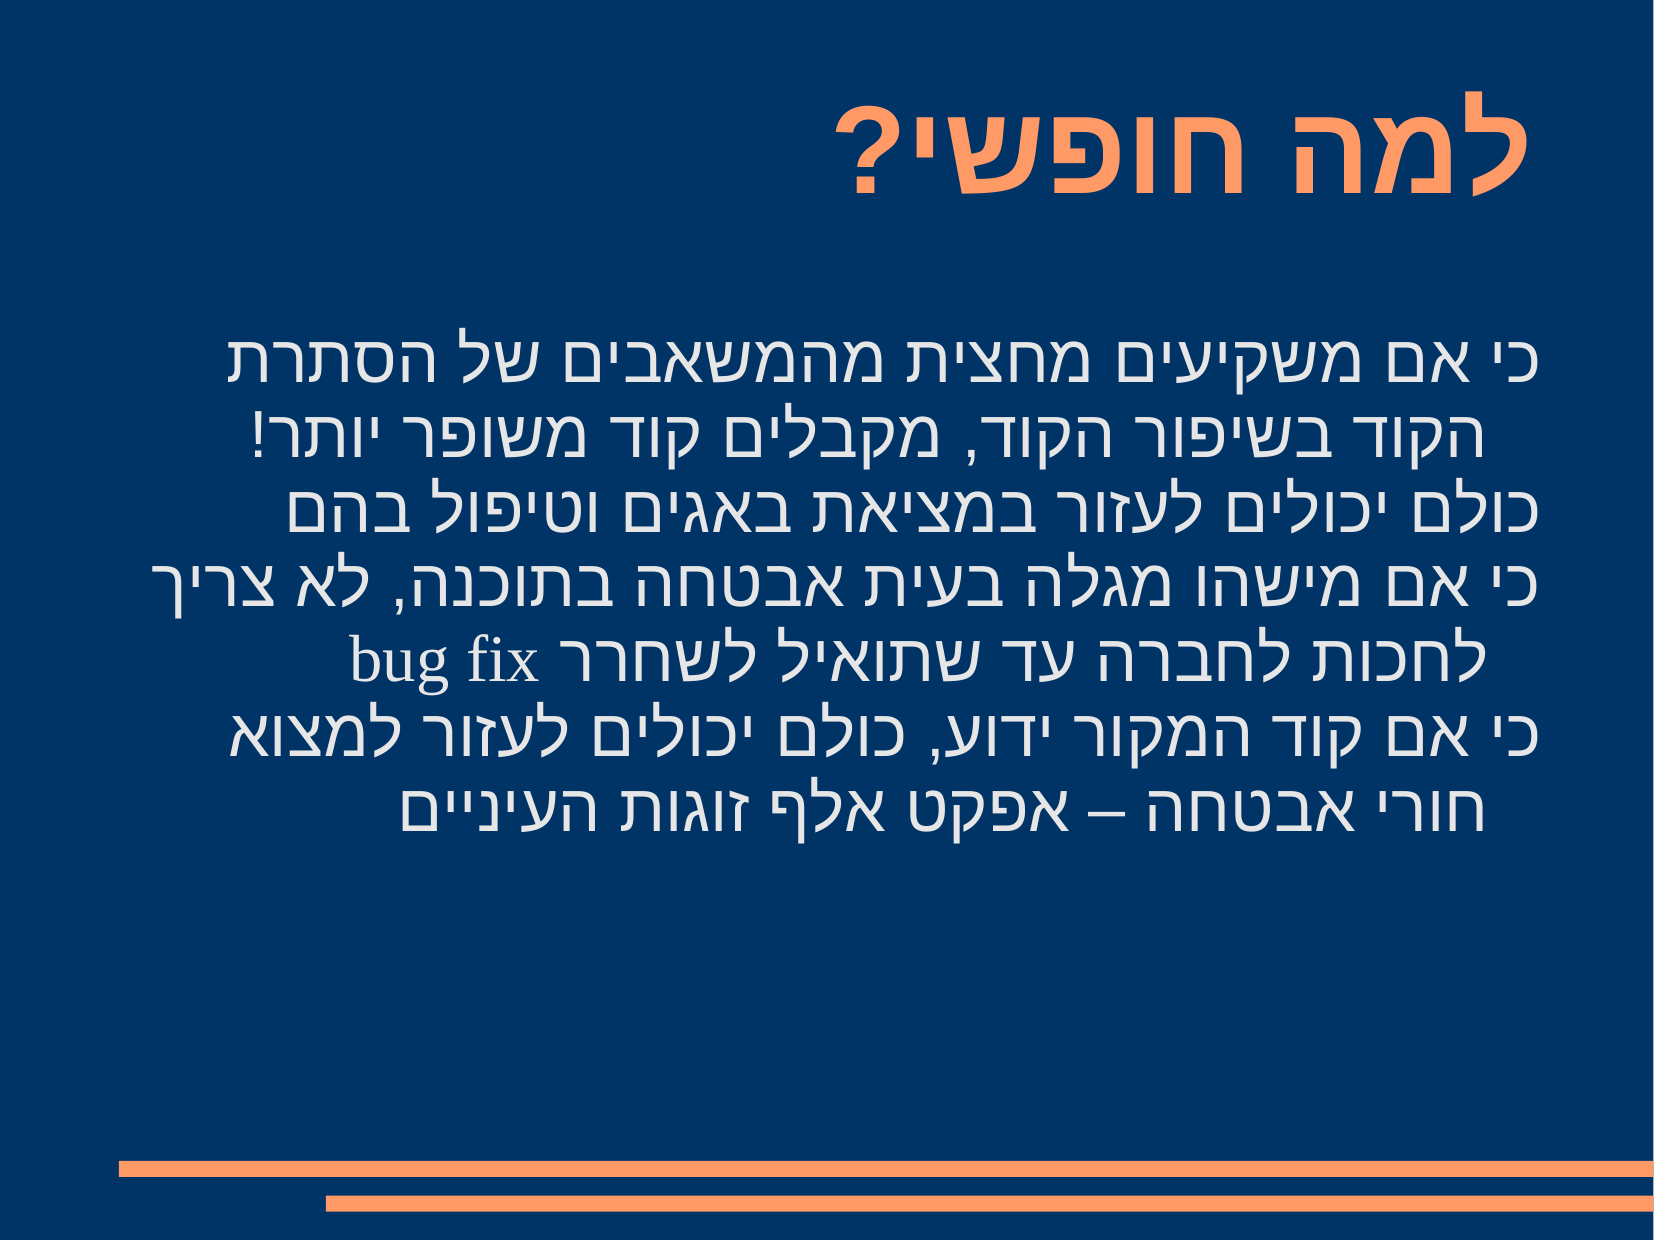

# למה חופשי?
כי אם משקיעים מחצית מהמשאבים של הסתרת הקוד בשיפור הקוד, מקבלים קוד משופר יותר!
כולם יכולים לעזור במציאת באגים וטיפול בהם
כי אם מישהו מגלה בעית אבטחה בתוכנה, לא צריך לחכות לחברה עד שתואיל לשחרר bug fix
כי אם קוד המקור ידוע, כולם יכולים לעזור למצוא חורי אבטחה – אפקט אלף זוגות העיניים